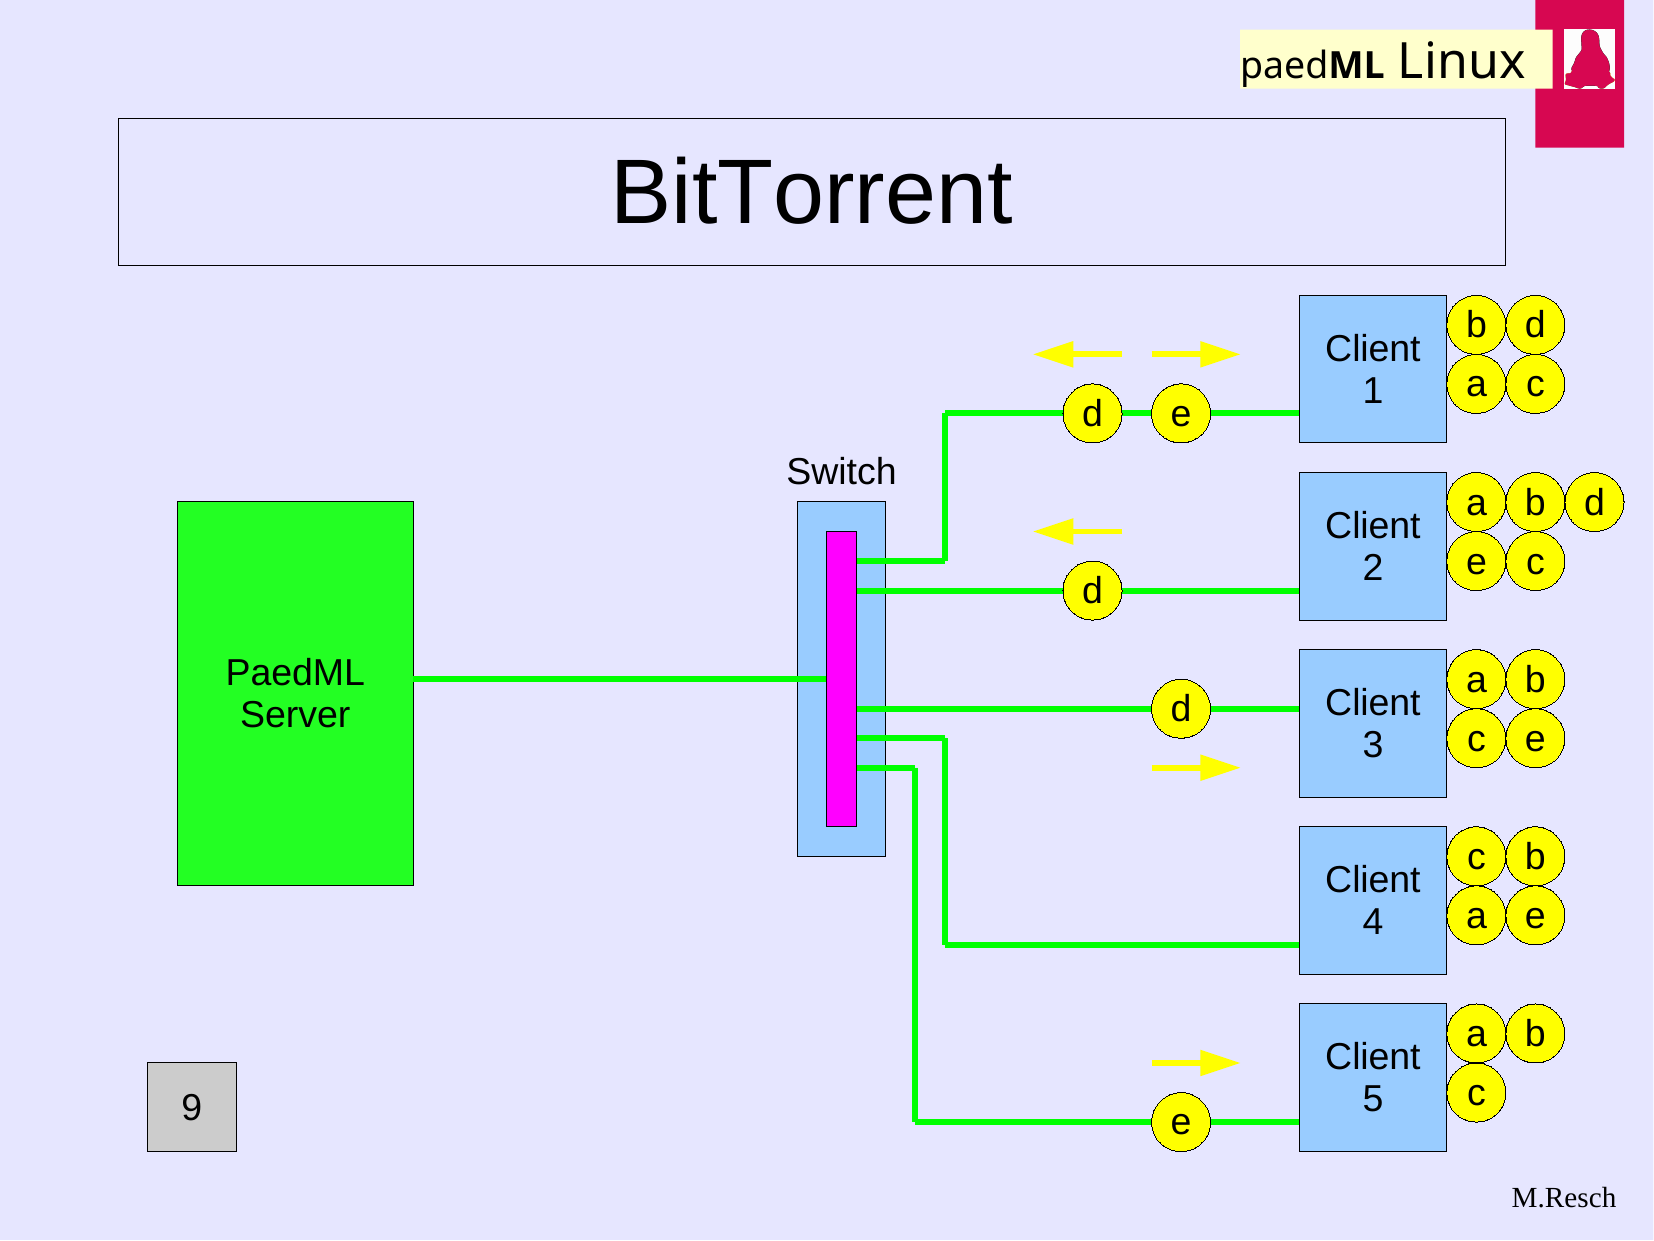

# BitTorrent
Client
1
b
d
a
c
d
e
Switch
Client
2
a
b
d
PaedML
Server
e
c
d
Client
3
a
b
d
c
e
Client
4
c
b
a
e
Client
5
a
b
9
c
e
M.Resch